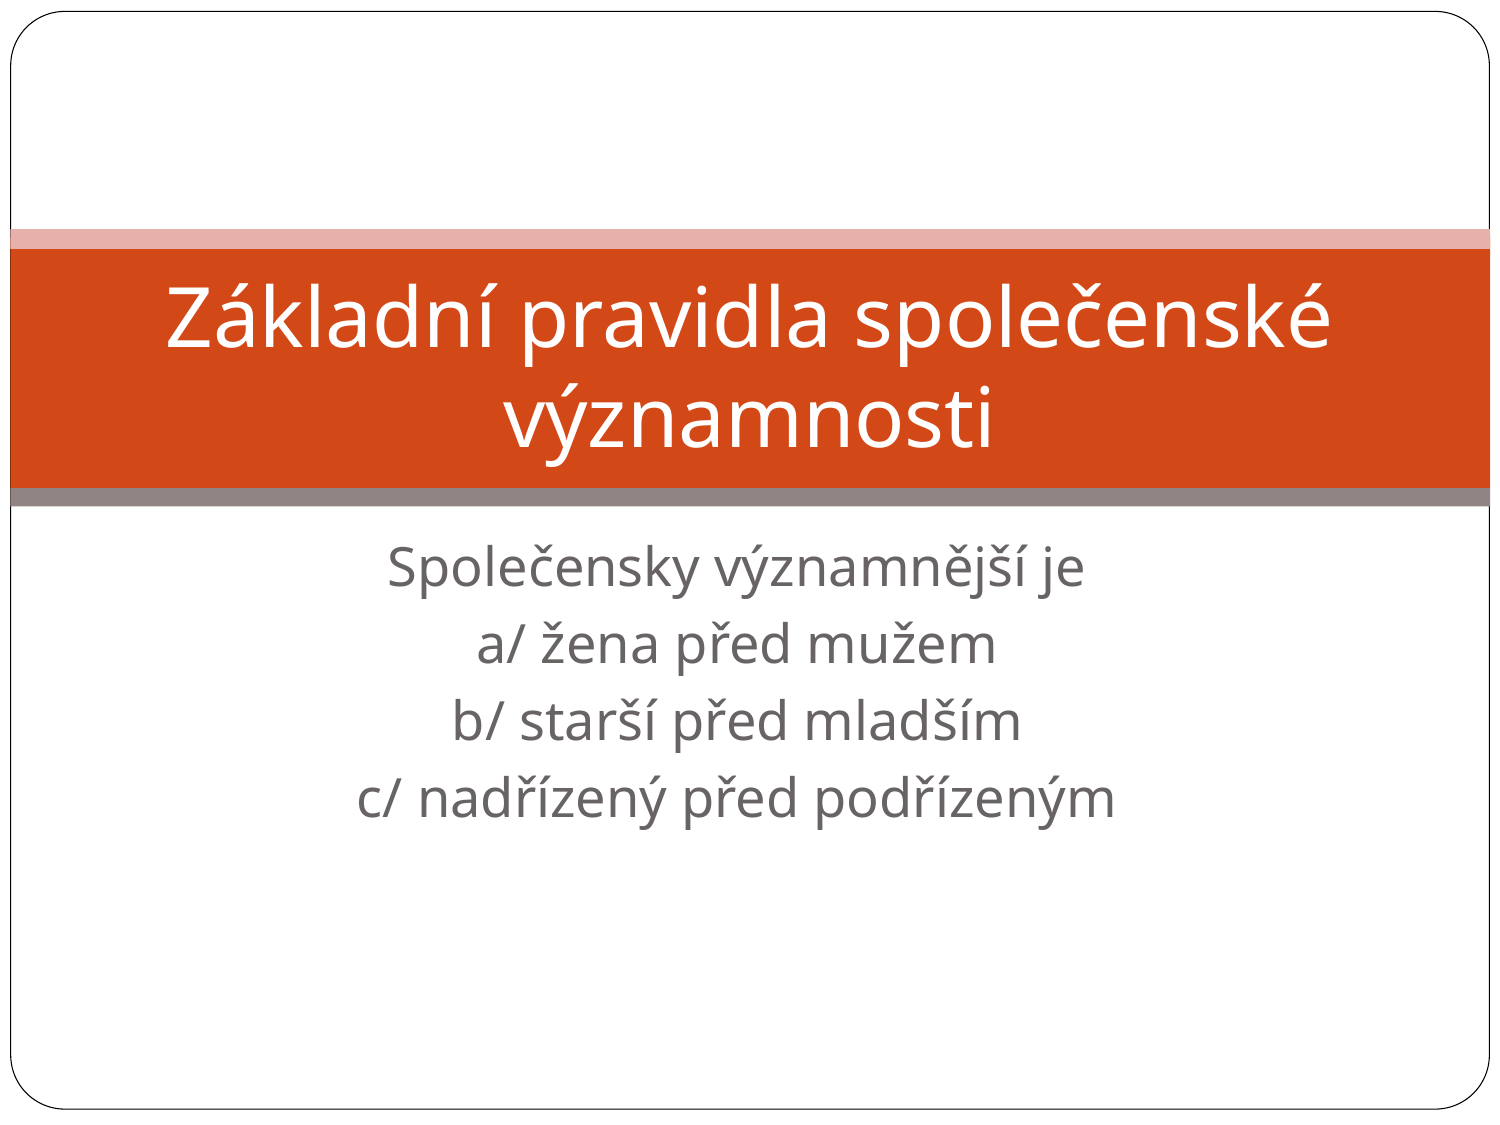

# Základní pravidla společenské významnosti
Společensky významnější je
a/ žena před mužem
b/ starší před mladším
c/ nadřízený před podřízeným